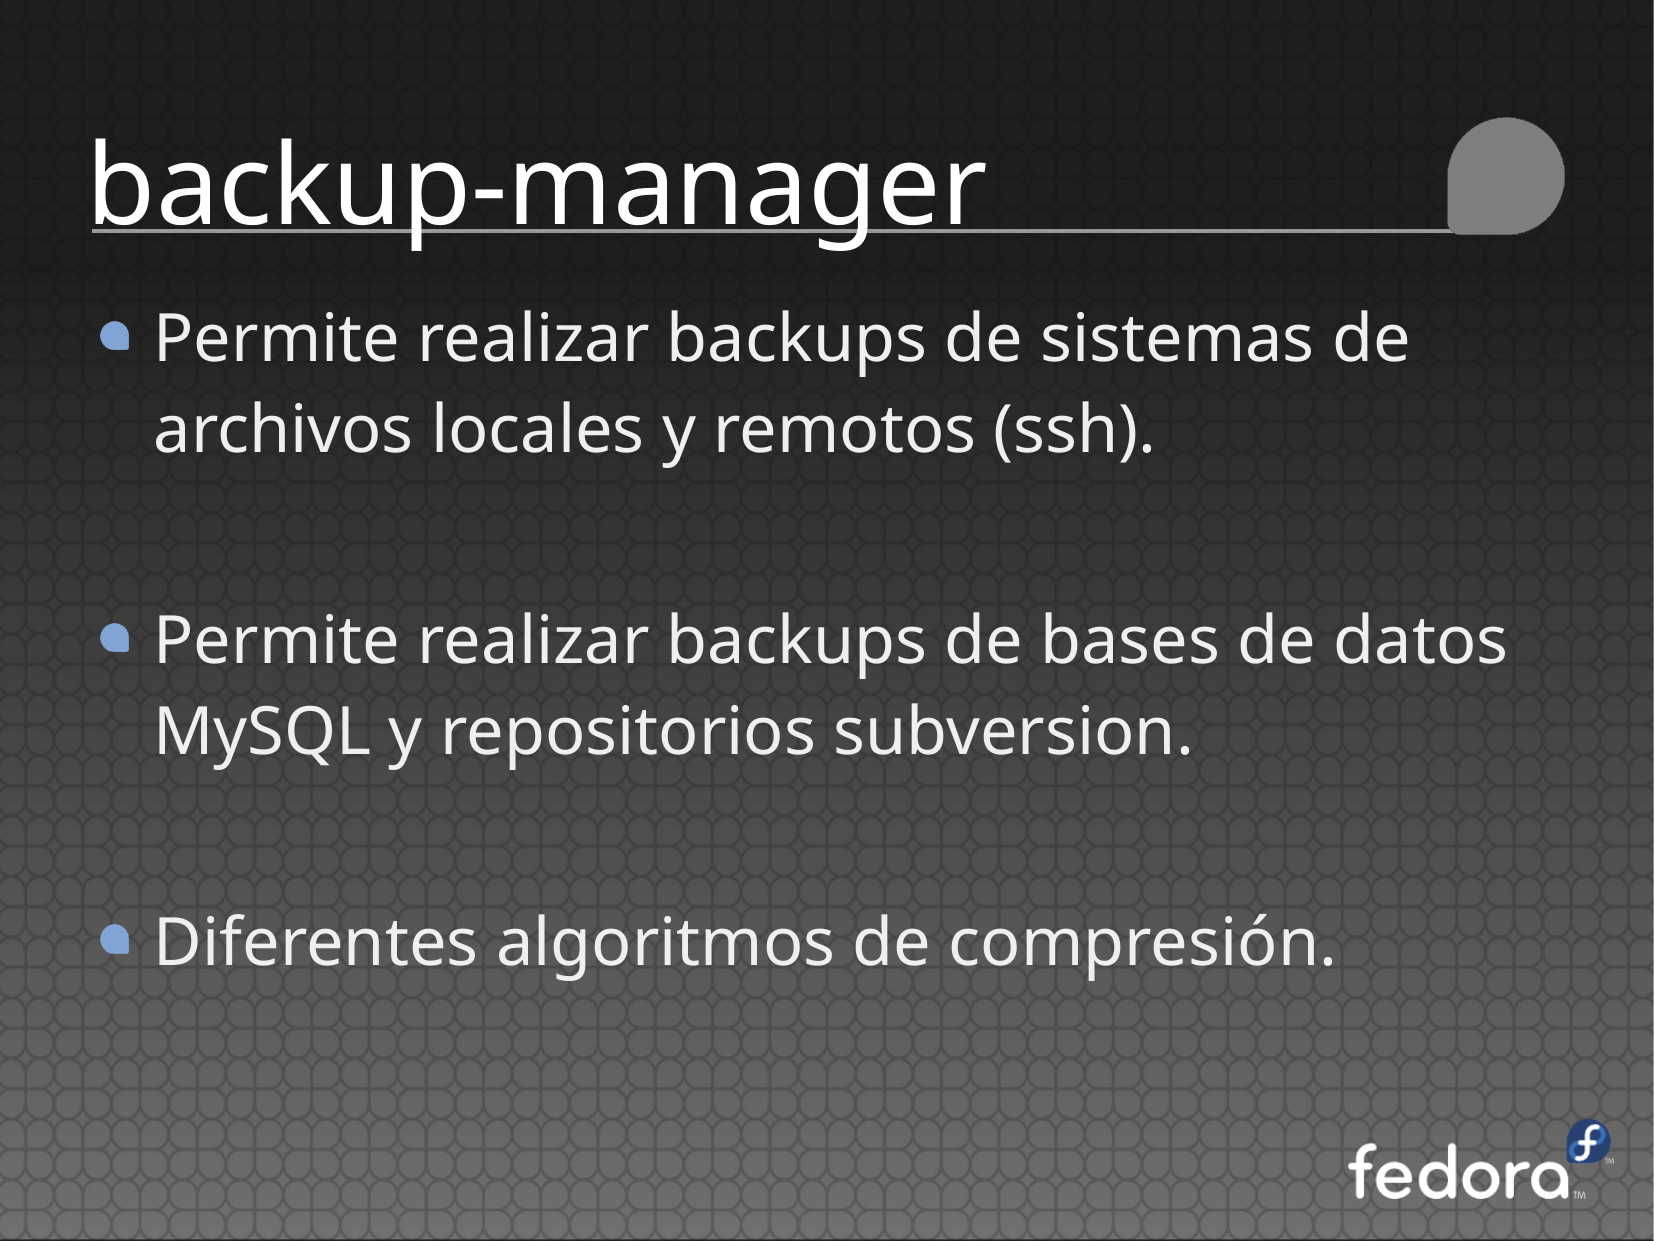

# backup-manager
Permite realizar backups de sistemas de archivos locales y remotos (ssh).
Permite realizar backups de bases de datos MySQL y repositorios subversion.
Diferentes algoritmos de compresión.